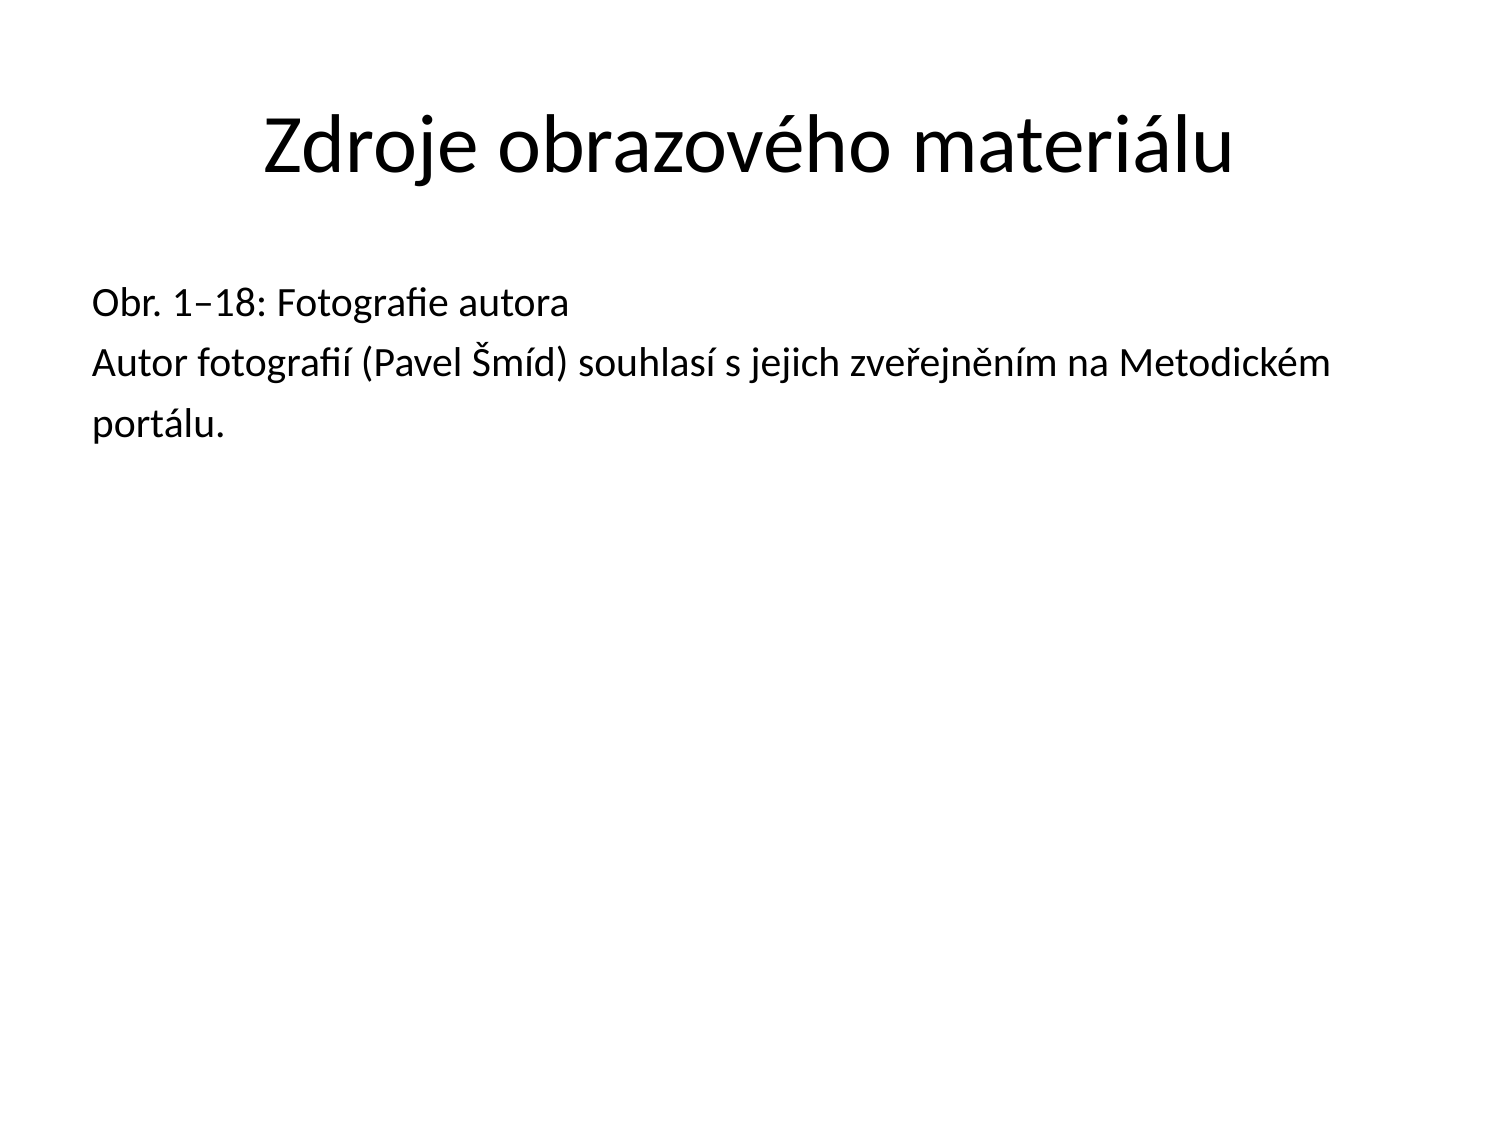

# Zdroje obrazového materiálu
Obr. 1–18: Fotografie autora
Autor fotografií (Pavel Šmíd) souhlasí s jejich zveřejněním na Metodickém
portálu.